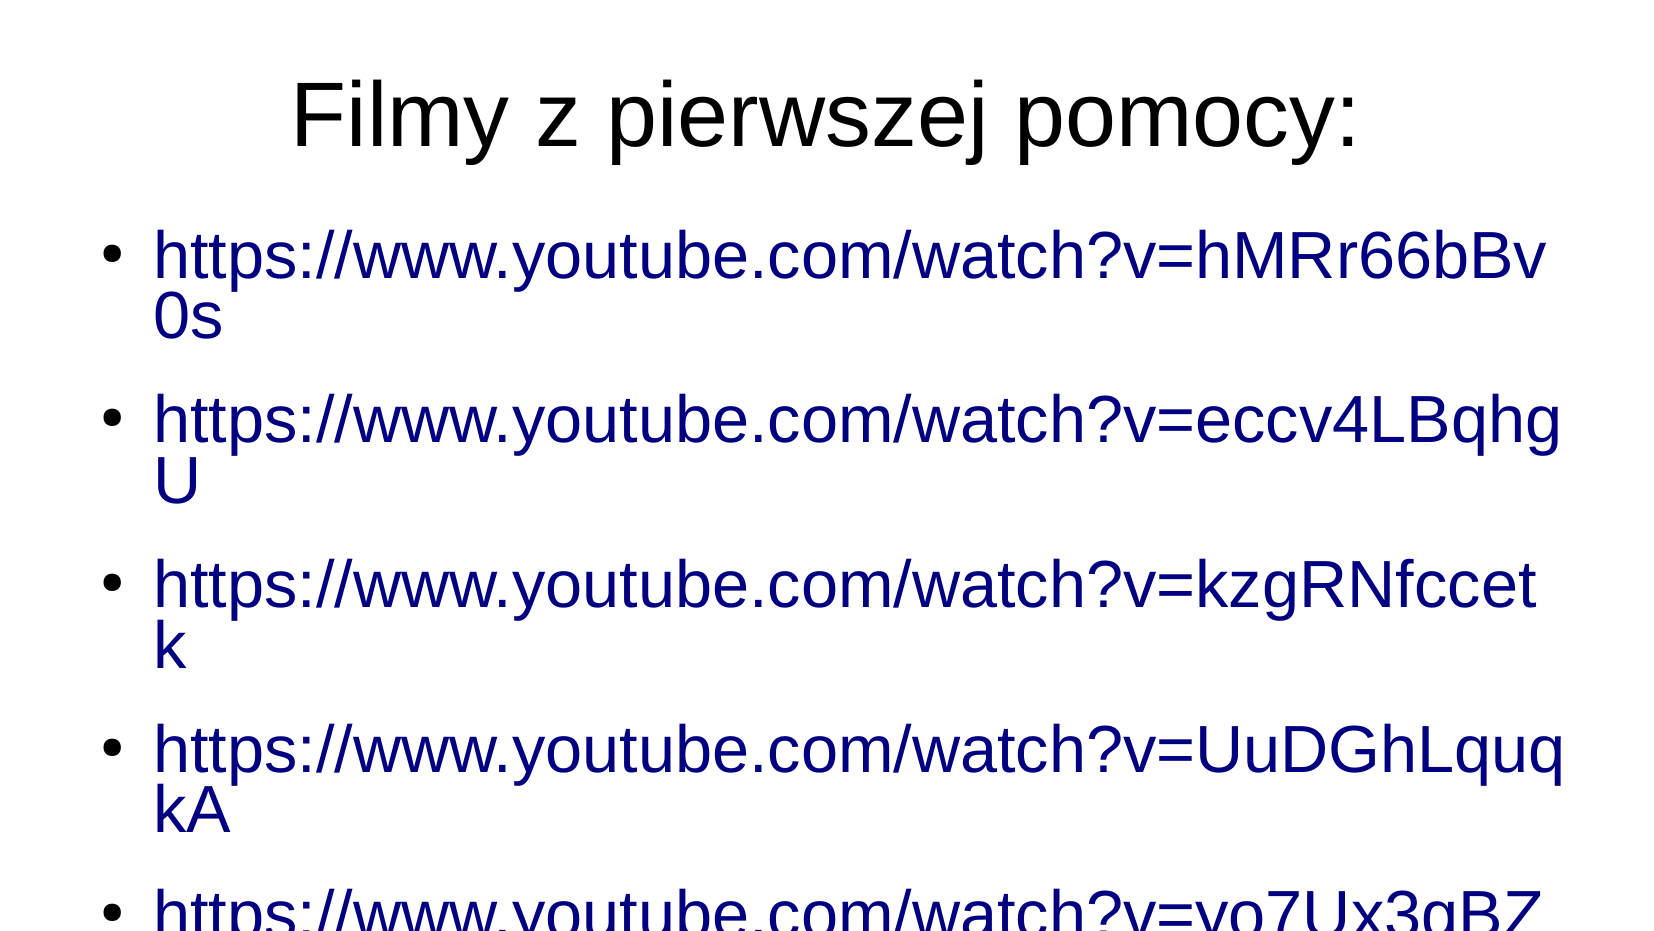

# Filmy z pierwszej pomocy:
https://www.youtube.com/watch?v=hMRr66bBv0s
https://www.youtube.com/watch?v=eccv4LBqhgU
https://www.youtube.com/watch?v=kzgRNfccetk
https://www.youtube.com/watch?v=UuDGhLquqkA
https://www.youtube.com/watch?v=yo7Ux3gBZLU